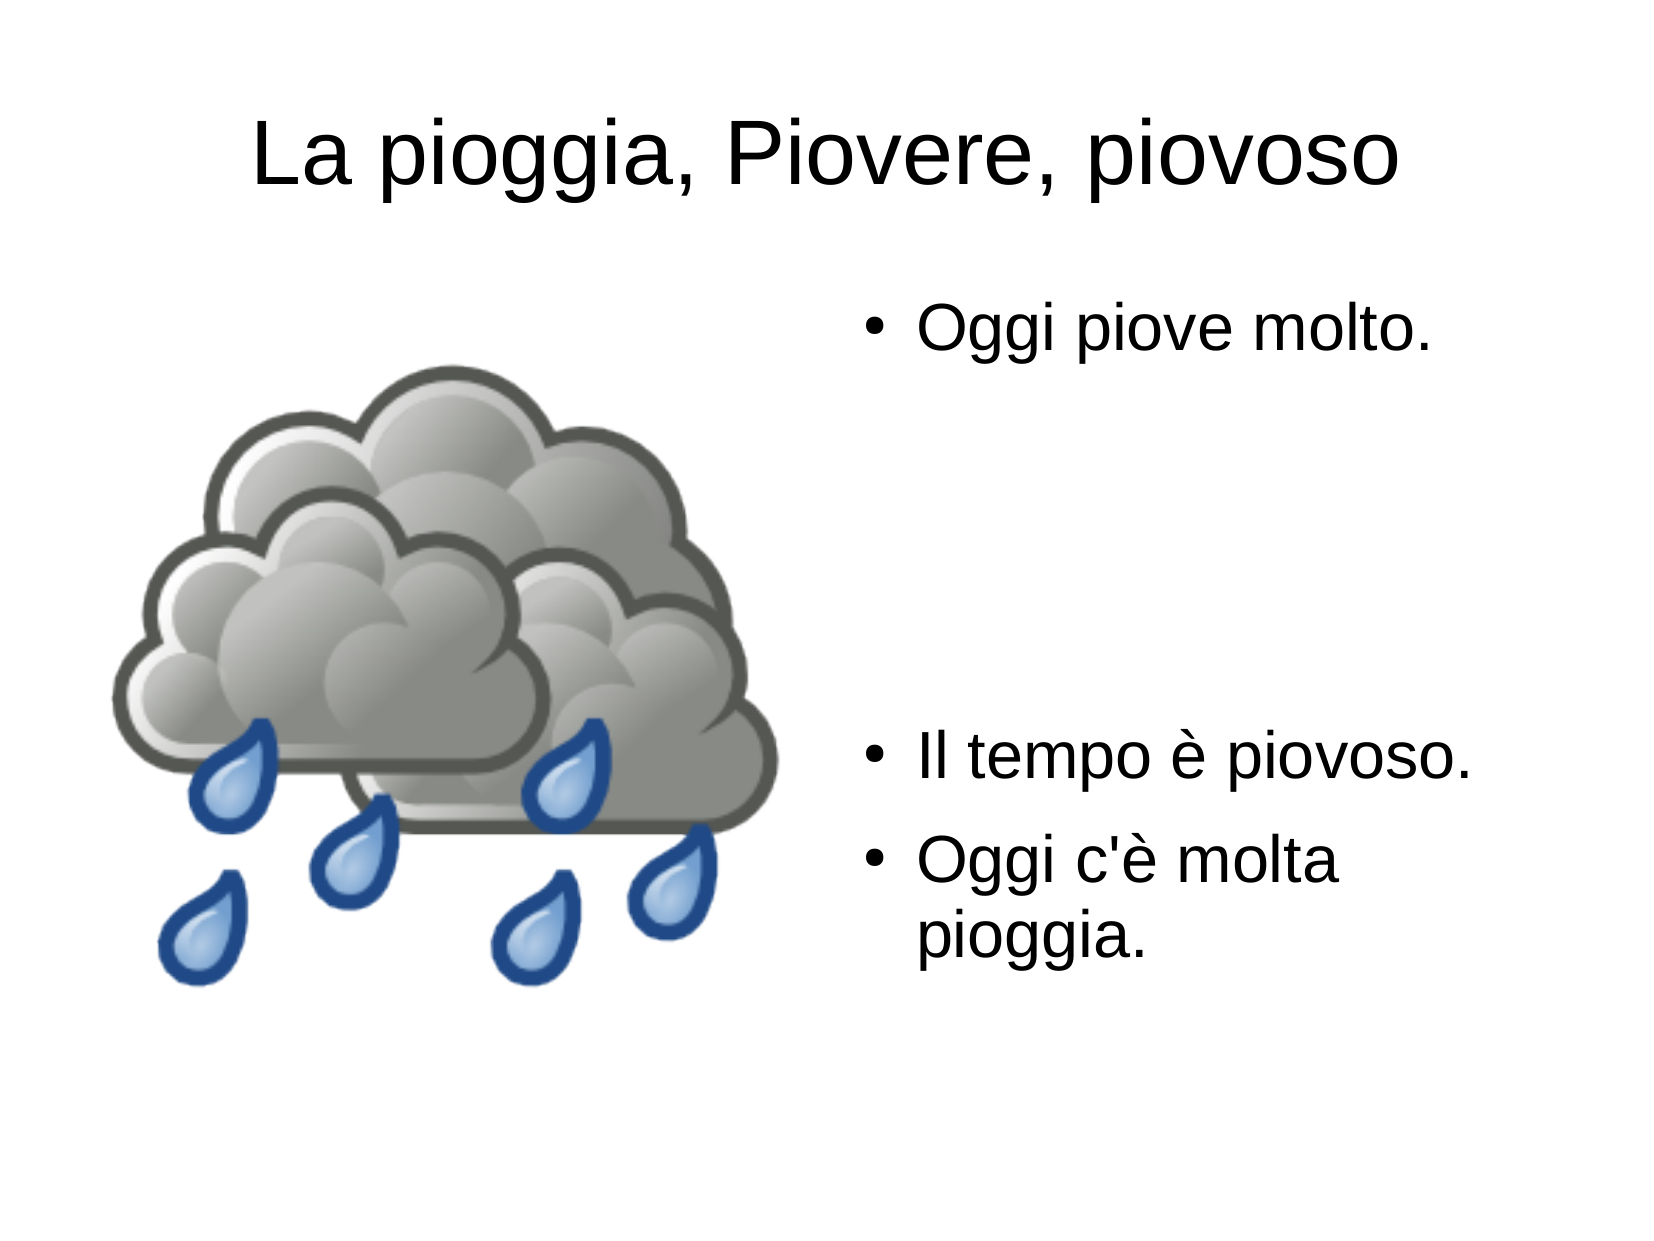

# La pioggia, Piovere, piovoso
Oggi piove molto.
Il tempo è piovoso.
Oggi c'è molta pioggia.